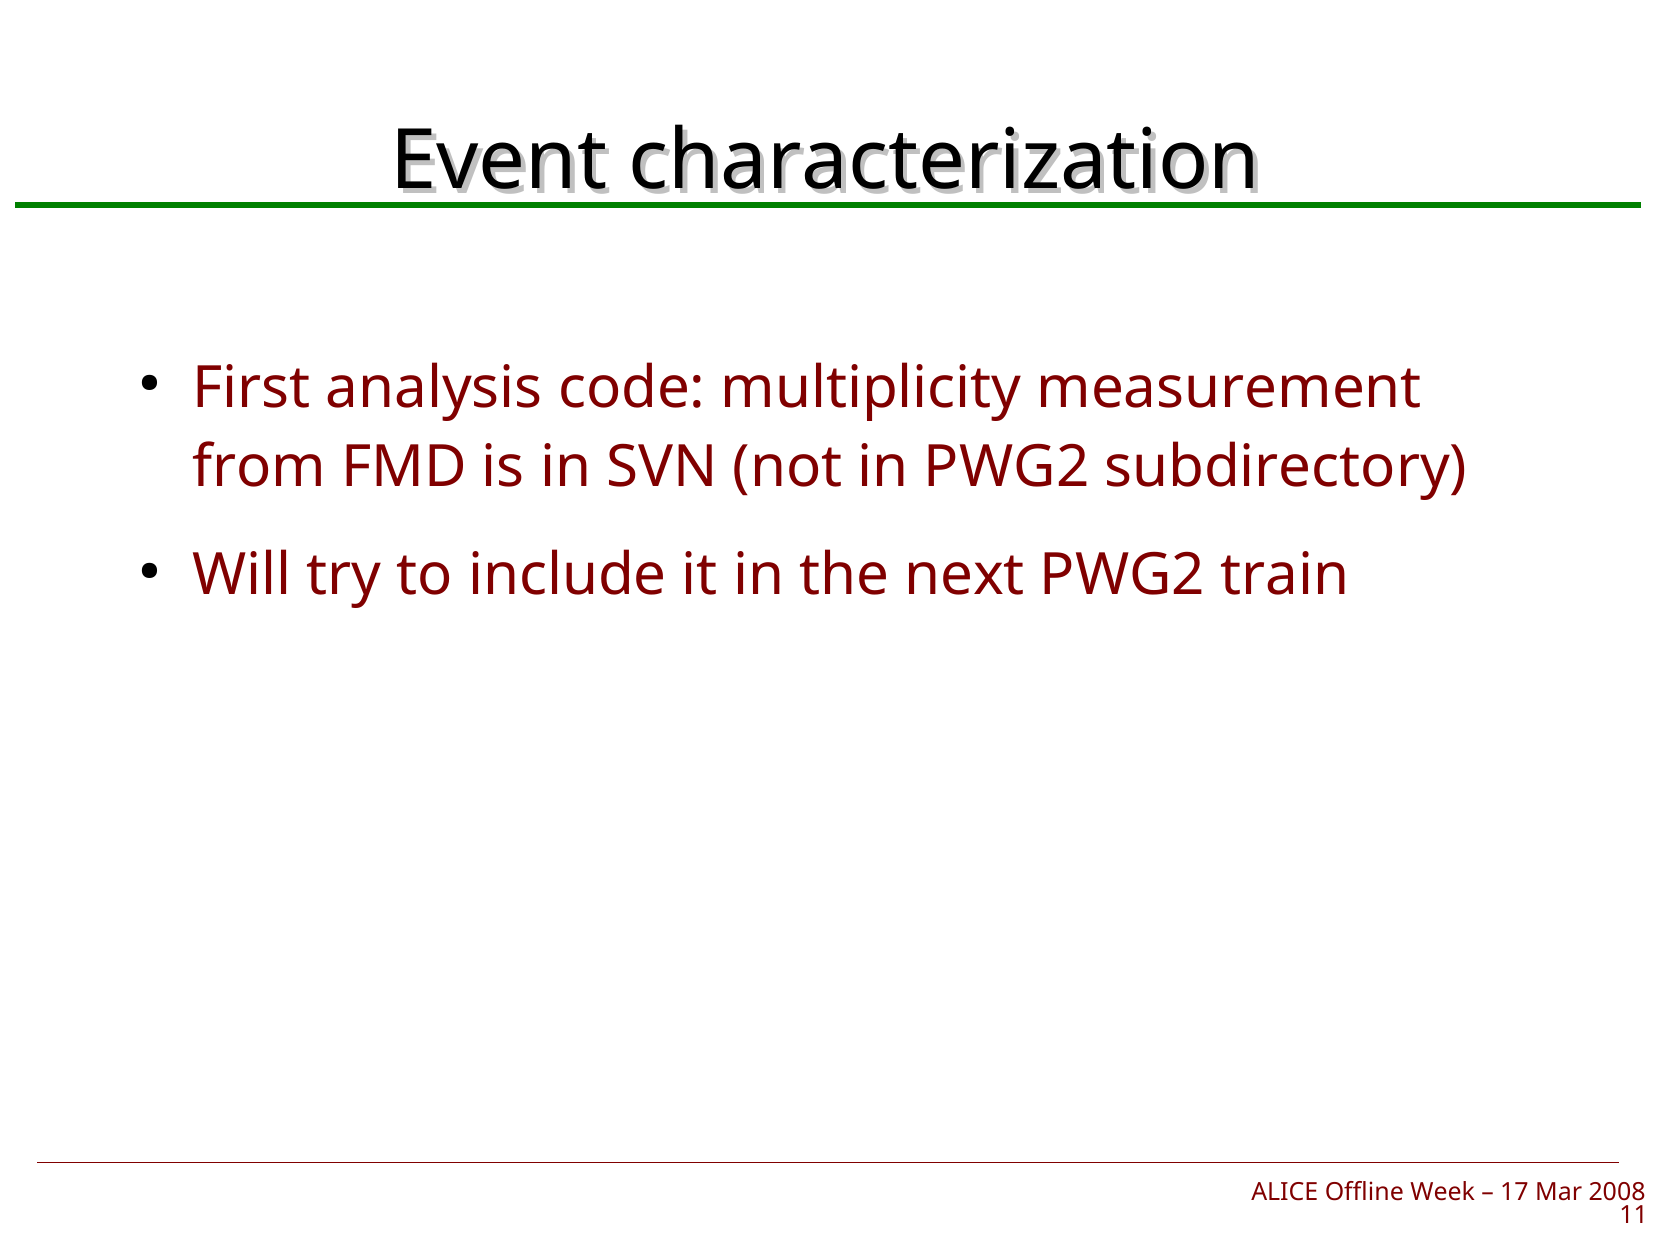

# Event characterization
First analysis code: multiplicity measurement from FMD is in SVN (not in PWG2 subdirectory)
Will try to include it in the next PWG2 train